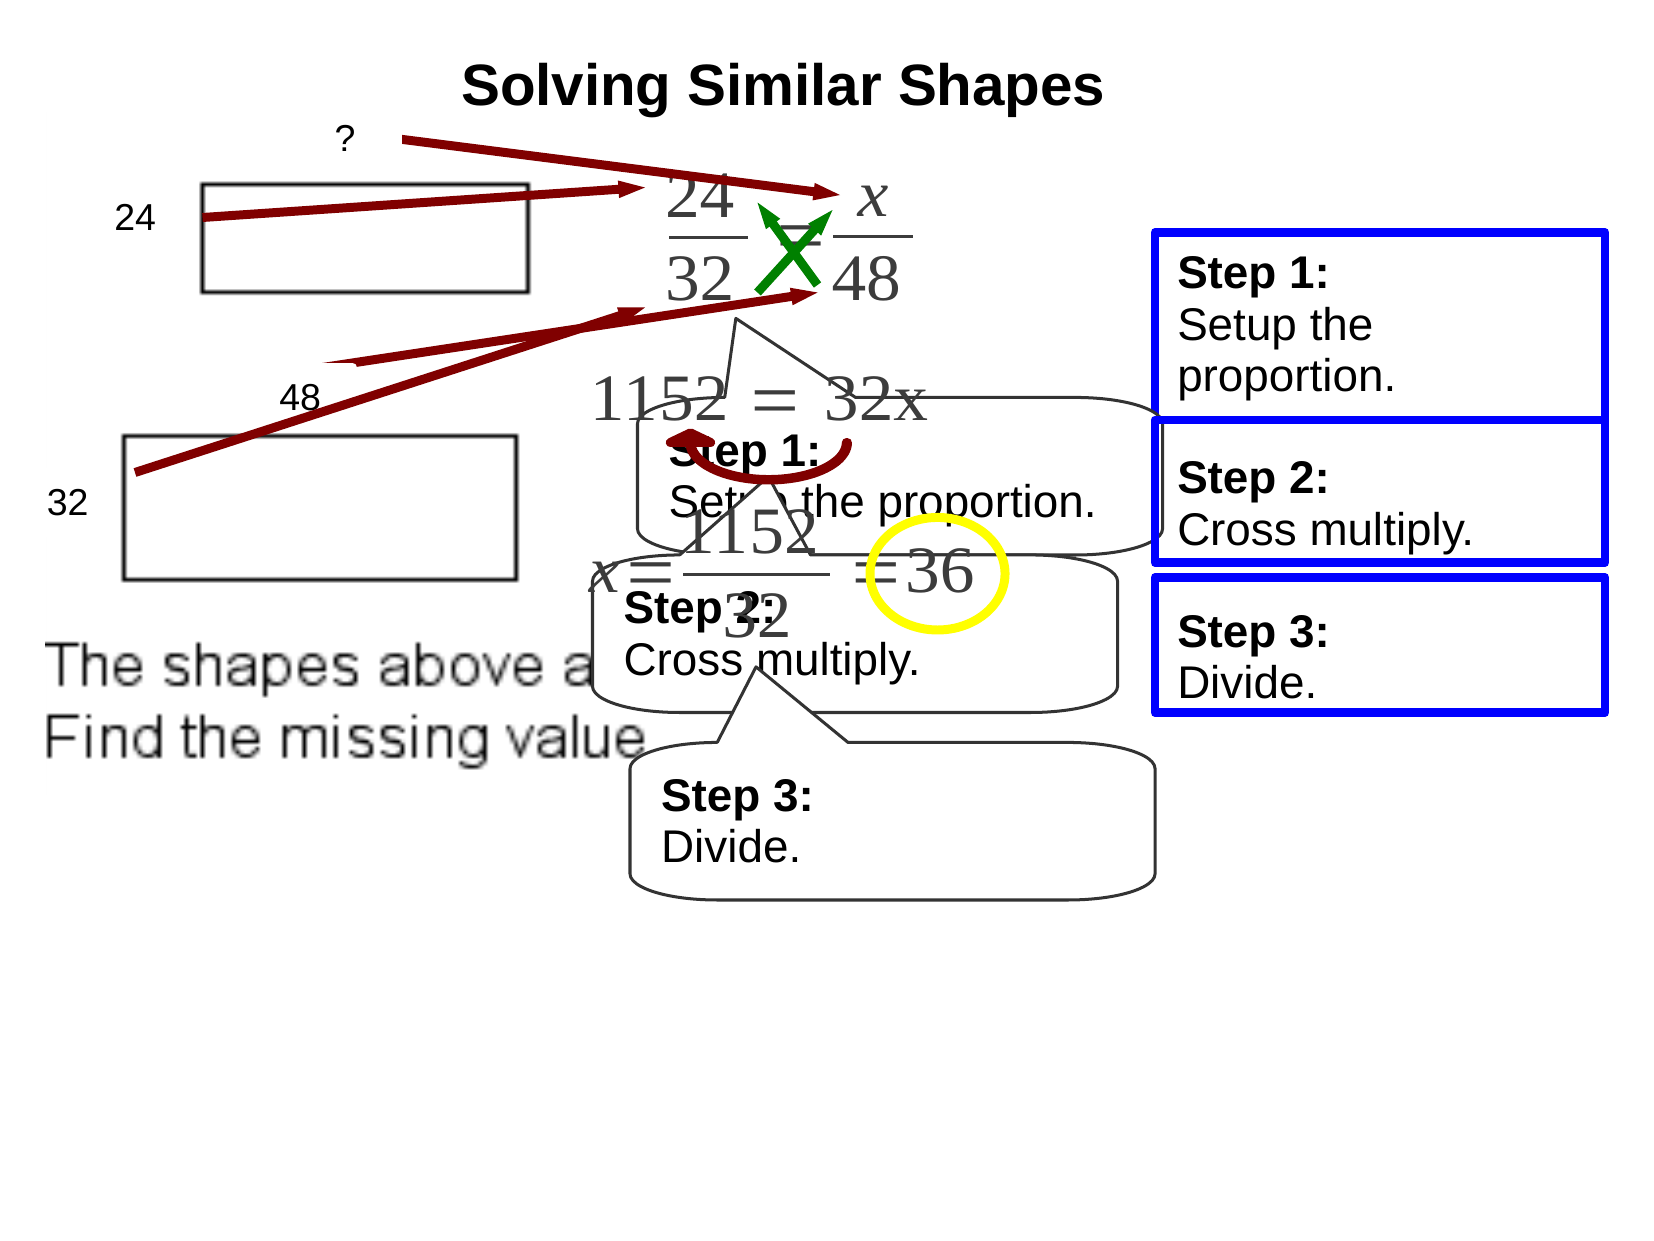

Solving Similar Shapes
?
24
Step 1:
Setup the proportion.
Step 2:
Cross multiply.
Step 3:
Divide.
48
Step 1:
Setup the proportion.
32
Step 2:
Cross multiply.
Step 3:
Divide.